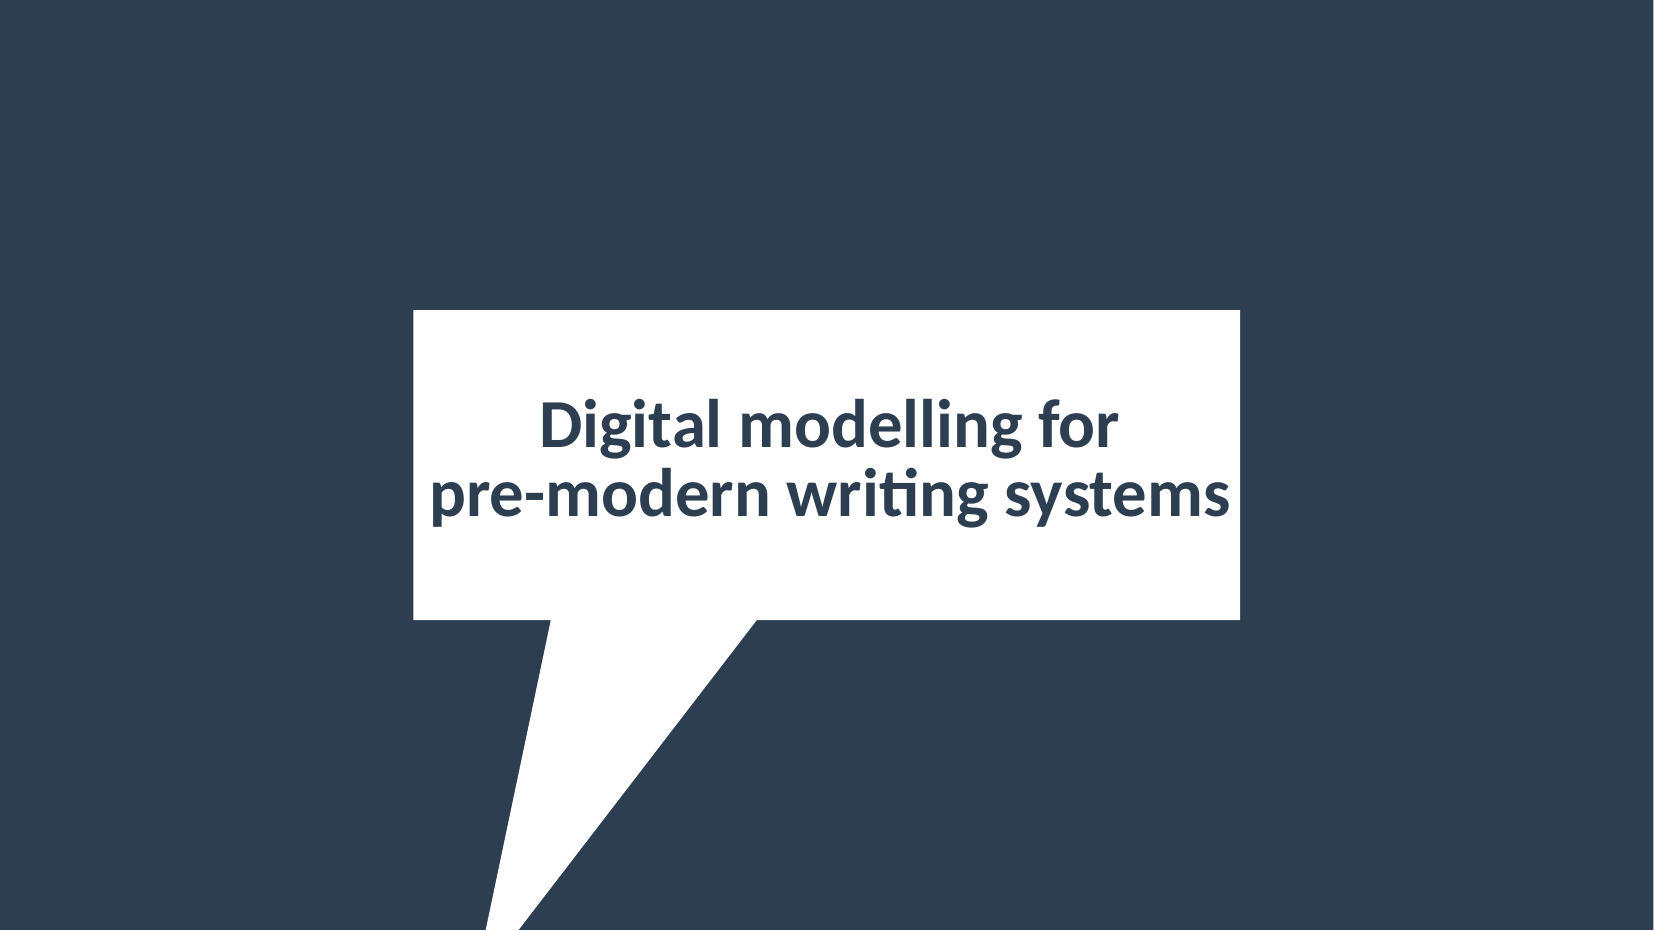

# Digital modelling for pre-modern writing systems